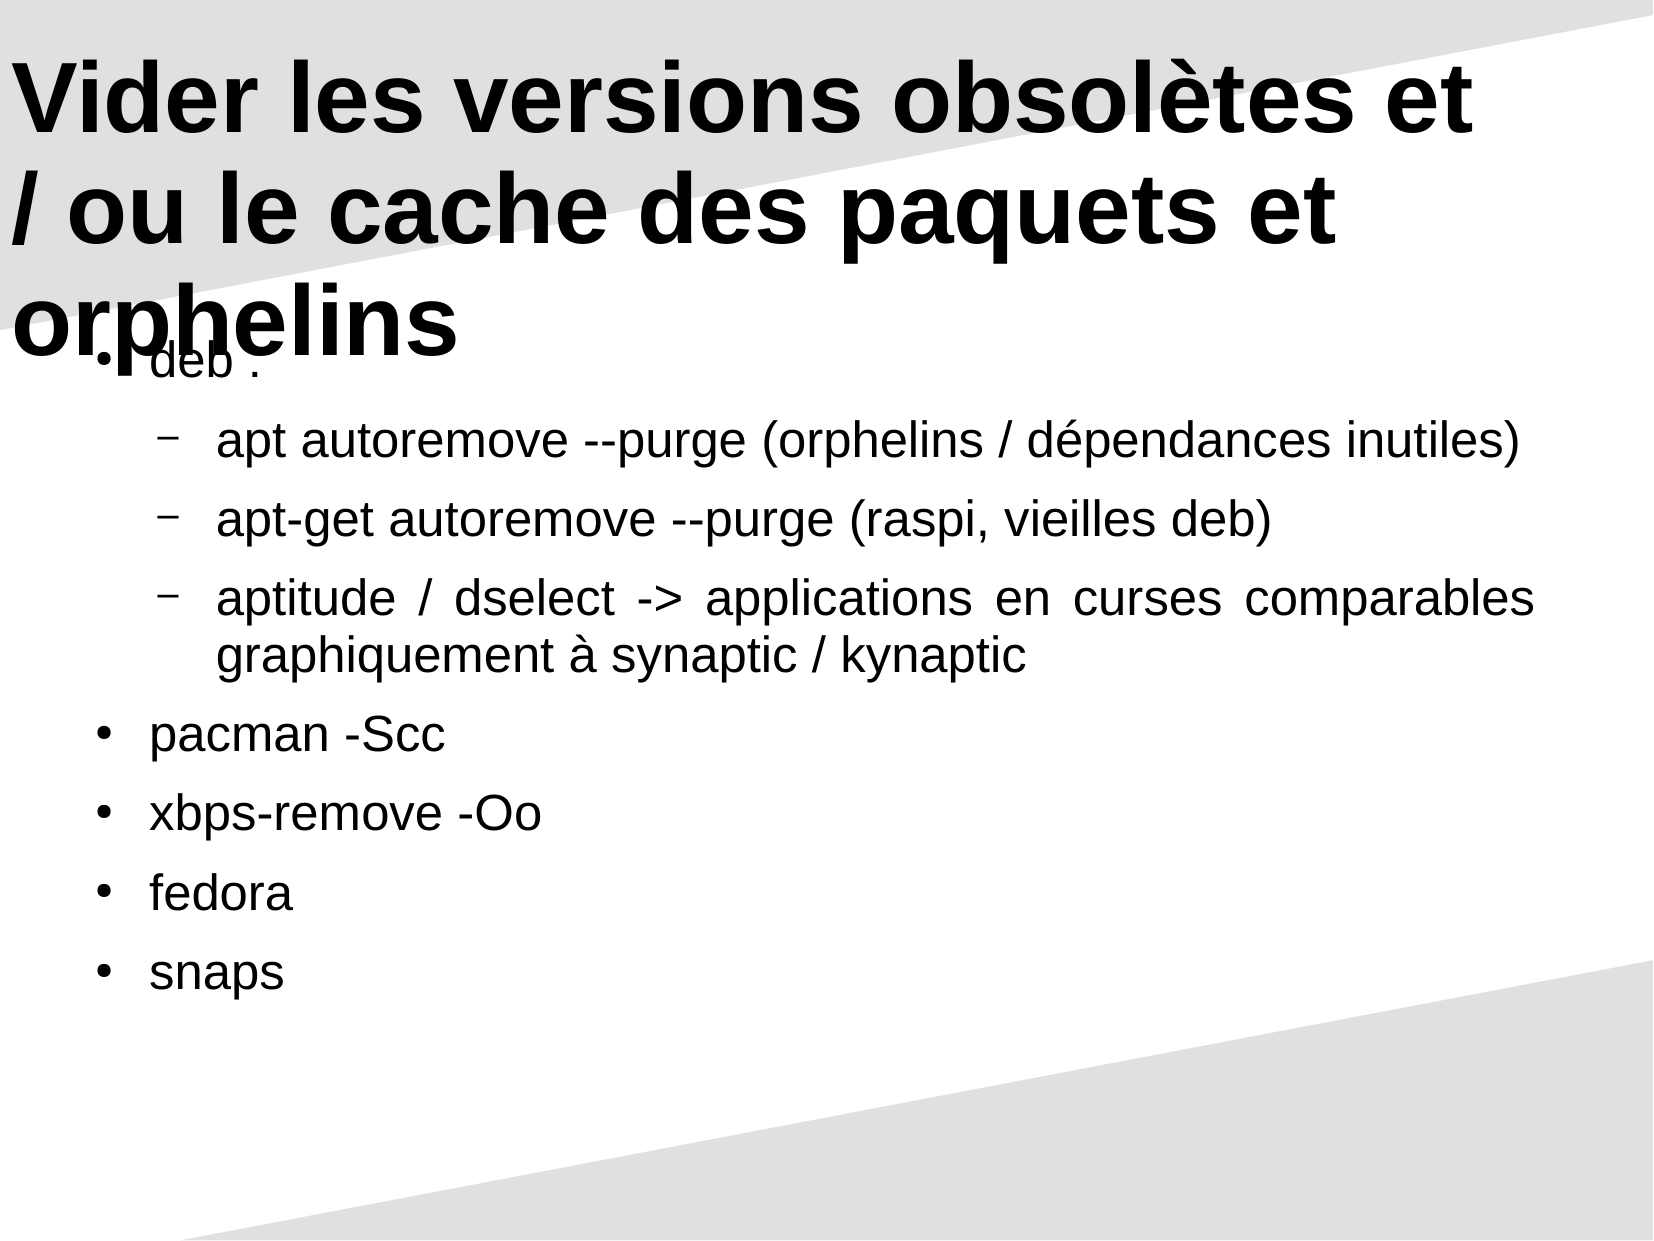

# Vider les versions obsolètes et / ou le cache des paquets et orphelins
deb :
apt autoremove --purge (orphelins / dépendances inutiles)
apt-get autoremove --purge (raspi, vieilles deb)
aptitude / dselect -> applications en curses comparables graphiquement à synaptic / kynaptic
pacman -Scc
xbps-remove -Oo
fedora
snaps